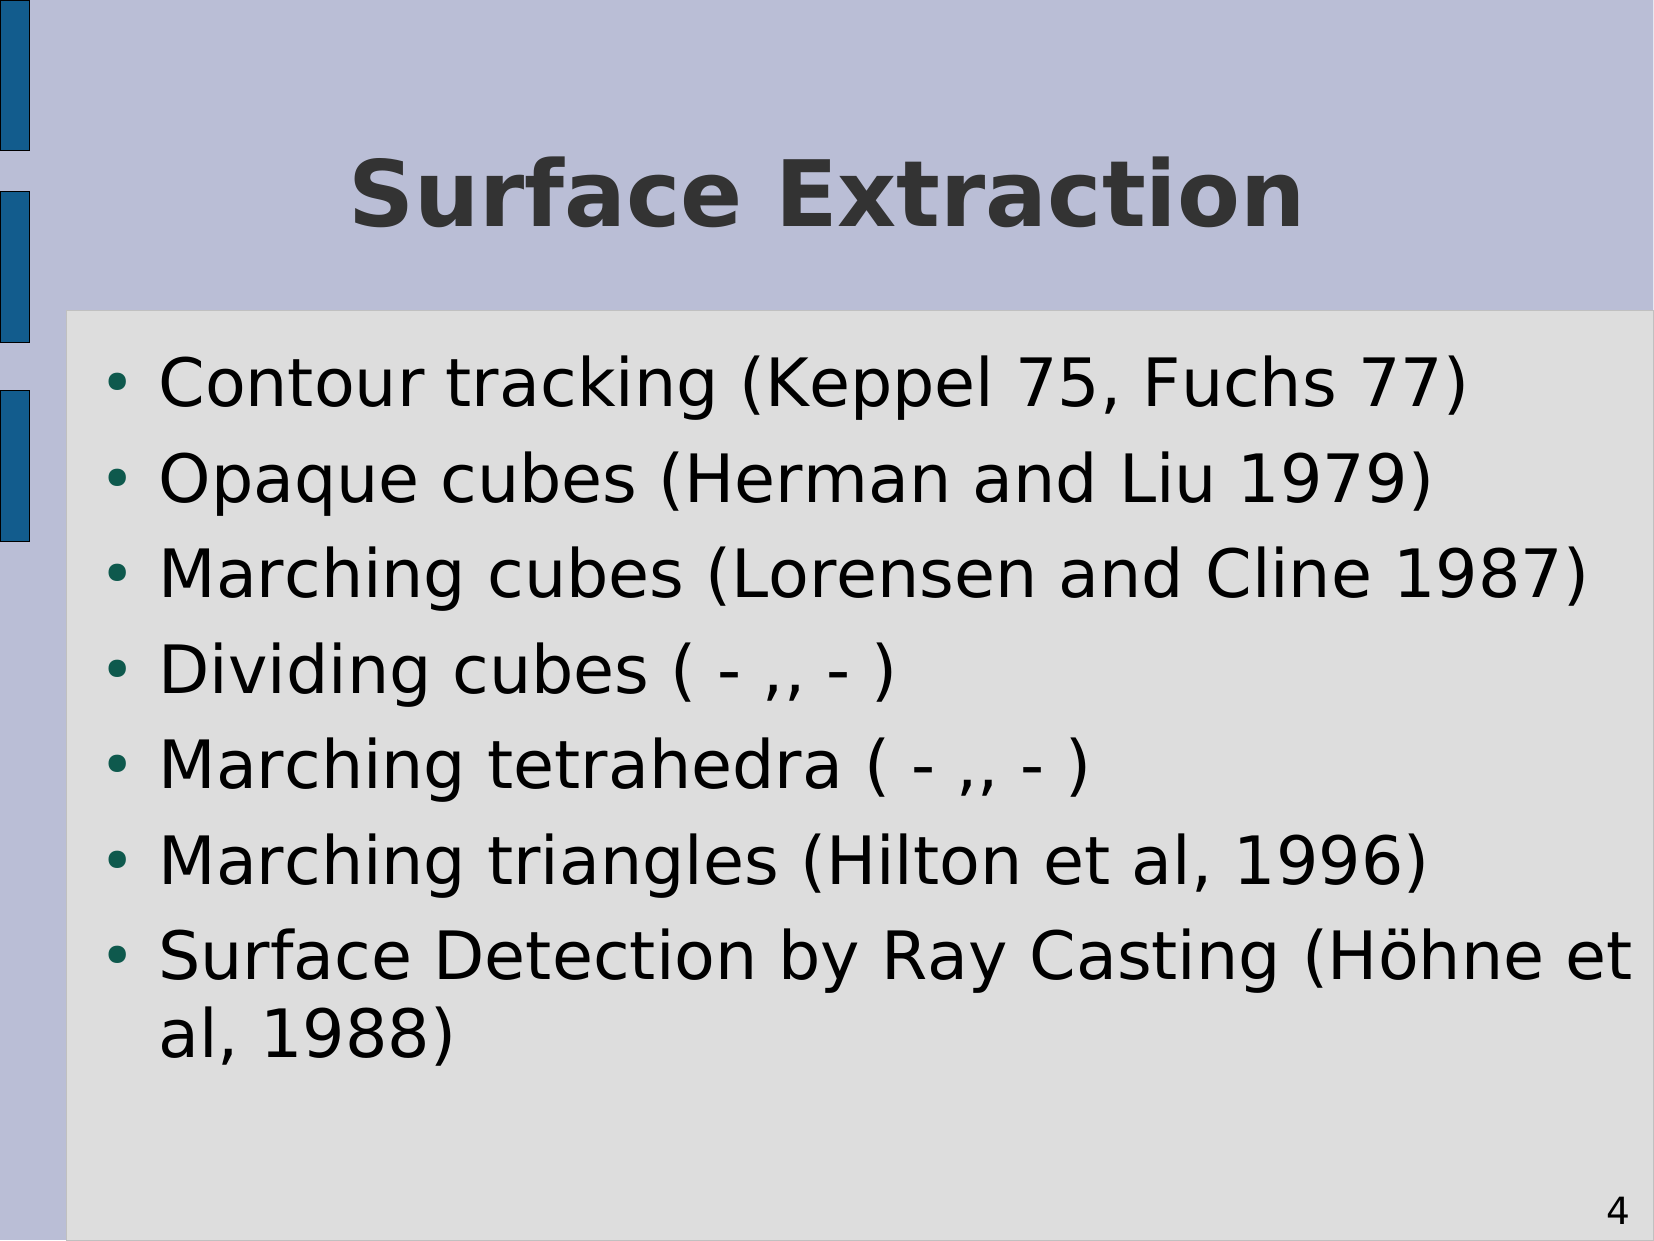

# Surface Extraction
Contour tracking (Keppel 75, Fuchs 77)
Opaque cubes (Herman and Liu 1979)
Marching cubes (Lorensen and Cline 1987)
Dividing cubes ( - ,, - )
Marching tetrahedra ( - ,, - )
Marching triangles (Hilton et al, 1996)
Surface Detection by Ray Casting (Höhne et al, 1988)